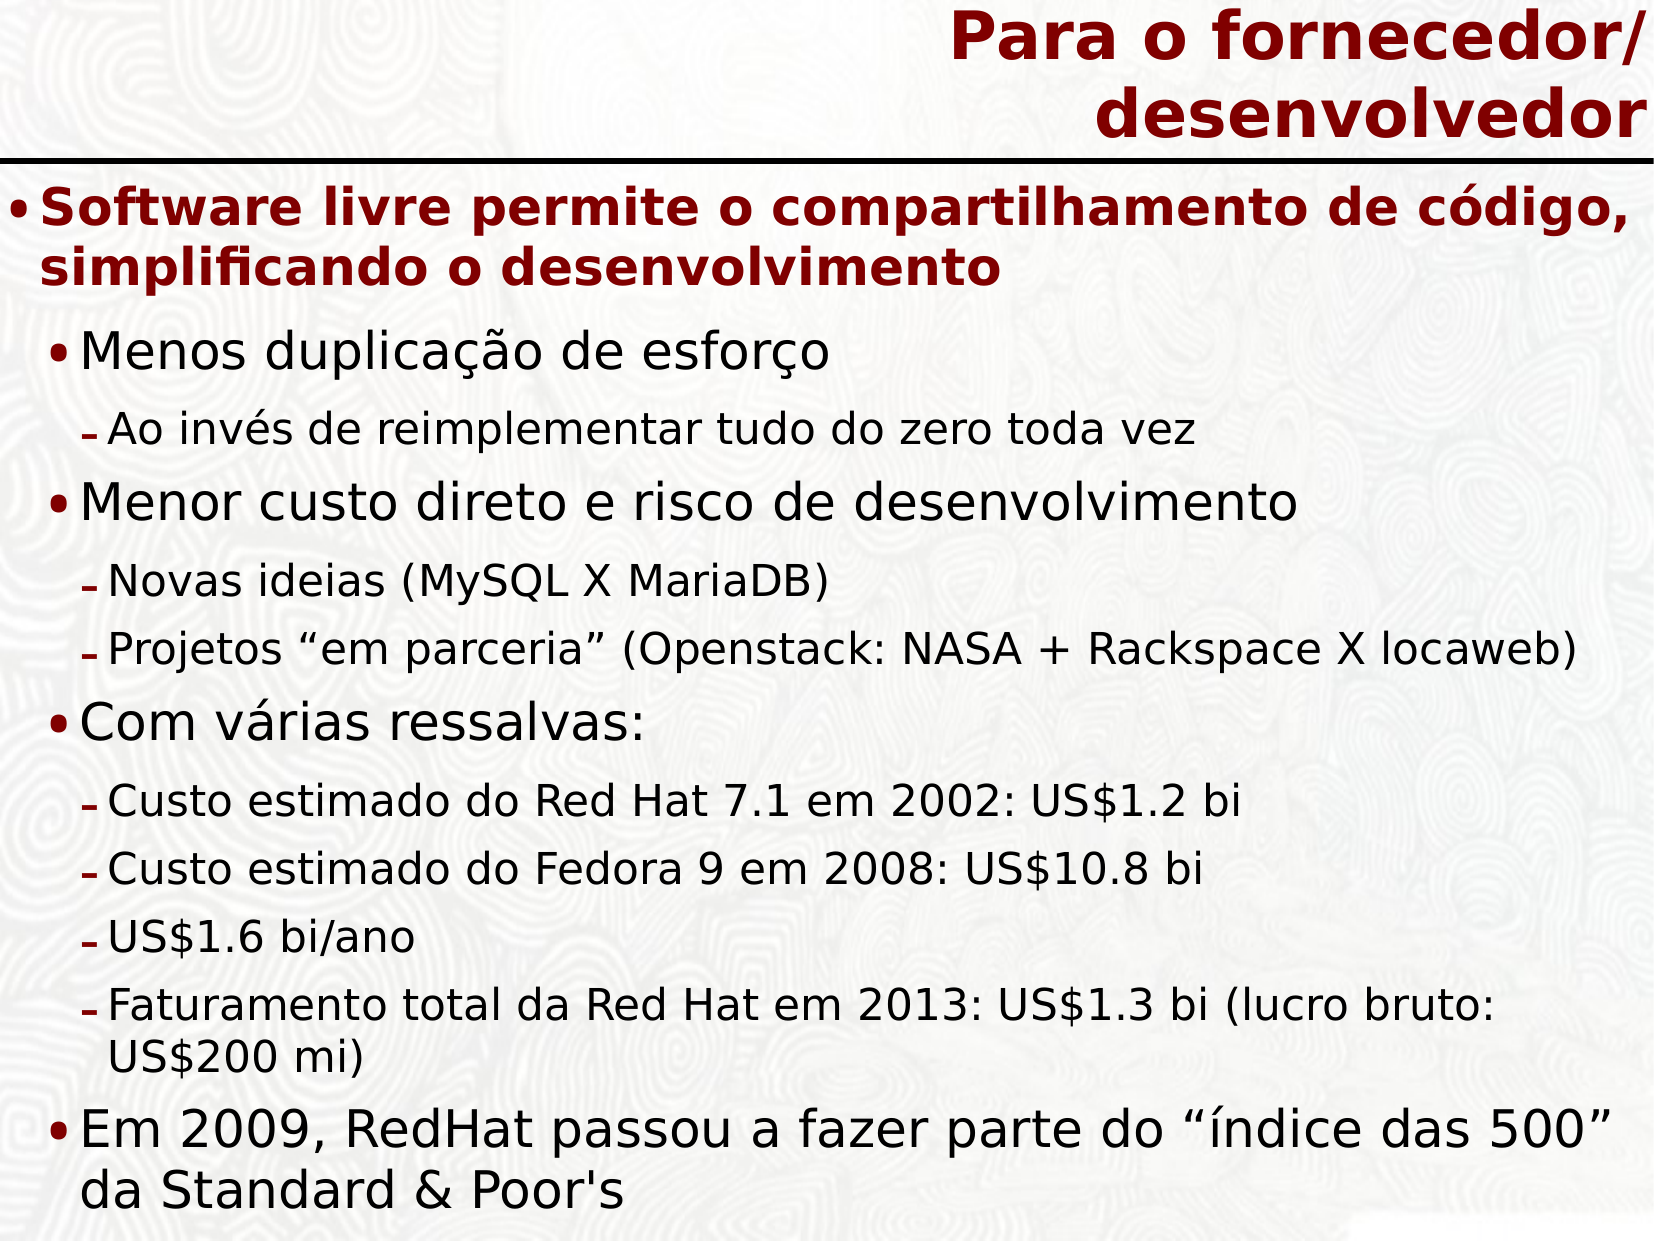

# Para o fornecedor/ desenvolvedor
Software livre permite o compartilhamento de código, simplificando o desenvolvimento
Menos duplicação de esforço
Ao invés de reimplementar tudo do zero toda vez
Menor custo direto e risco de desenvolvimento
Novas ideias (MySQL X MariaDB)
Projetos “em parceria” (Openstack: NASA + Rackspace X locaweb)
Com várias ressalvas:
Custo estimado do Red Hat 7.1 em 2002: US$1.2 bi
Custo estimado do Fedora 9 em 2008: US$10.8 bi
US$1.6 bi/ano
Faturamento total da Red Hat em 2013: US$1.3 bi (lucro bruto: US$200 mi)
Em 2009, RedHat passou a fazer parte do “índice das 500” da Standard & Poor's